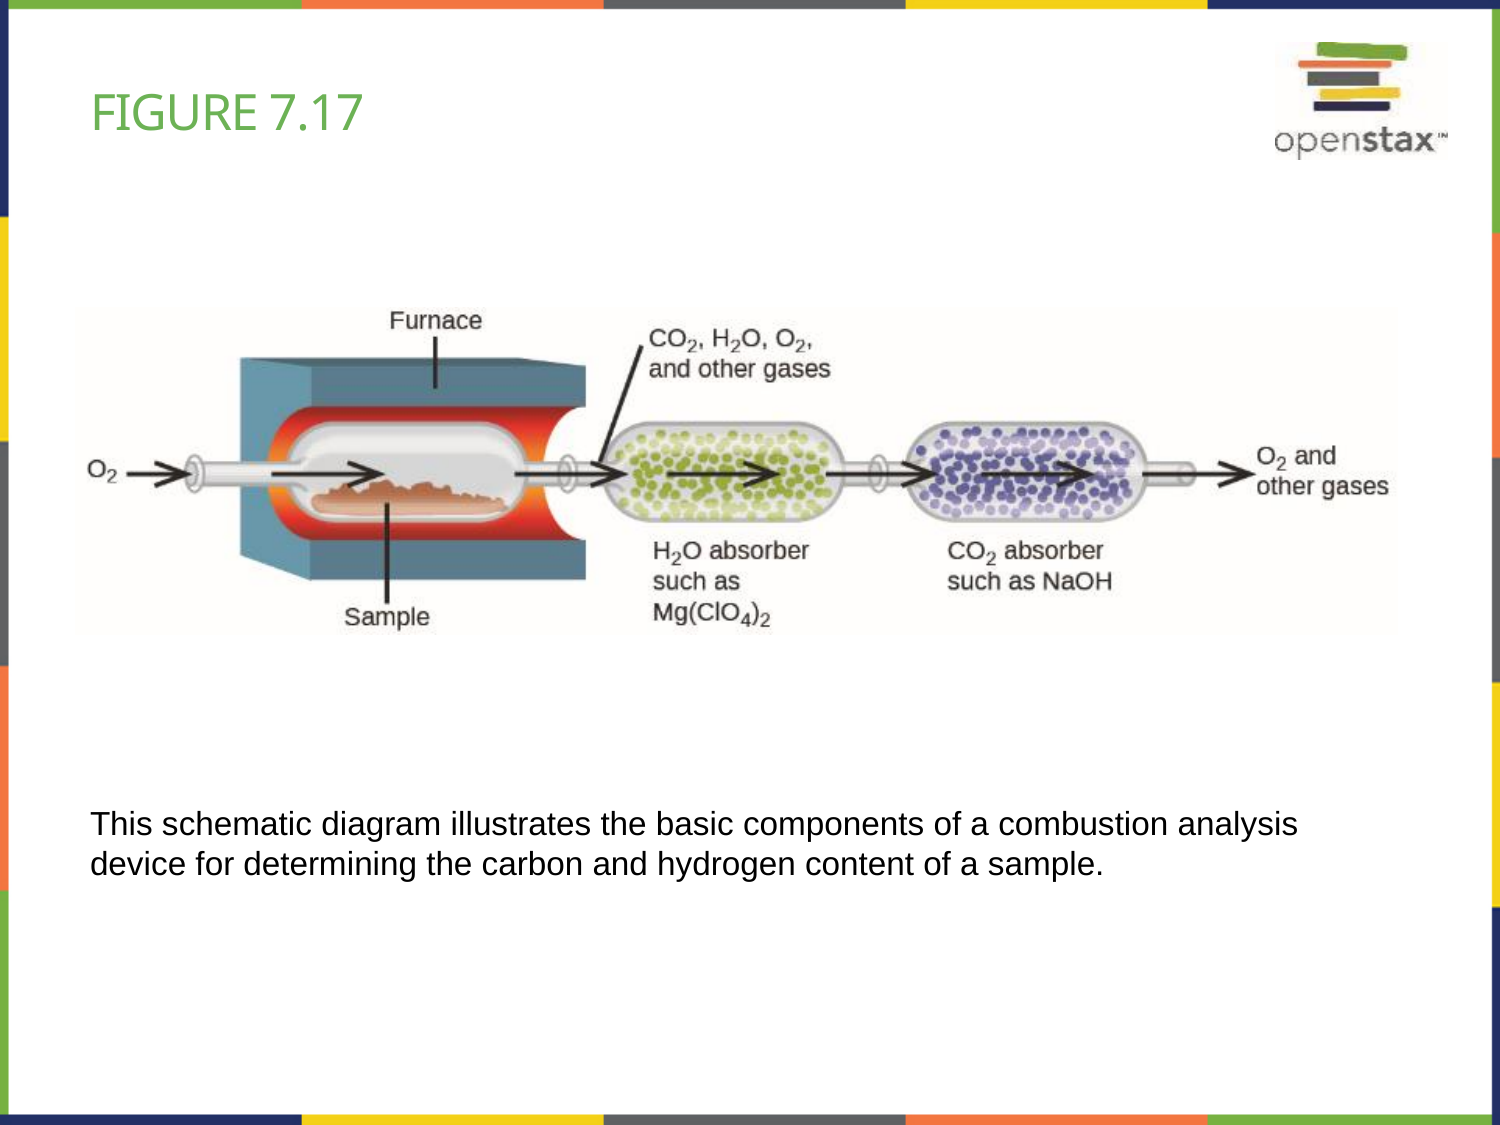

# Figure 7.17
This schematic diagram illustrates the basic components of a combustion analysis device for determining the carbon and hydrogen content of a sample.